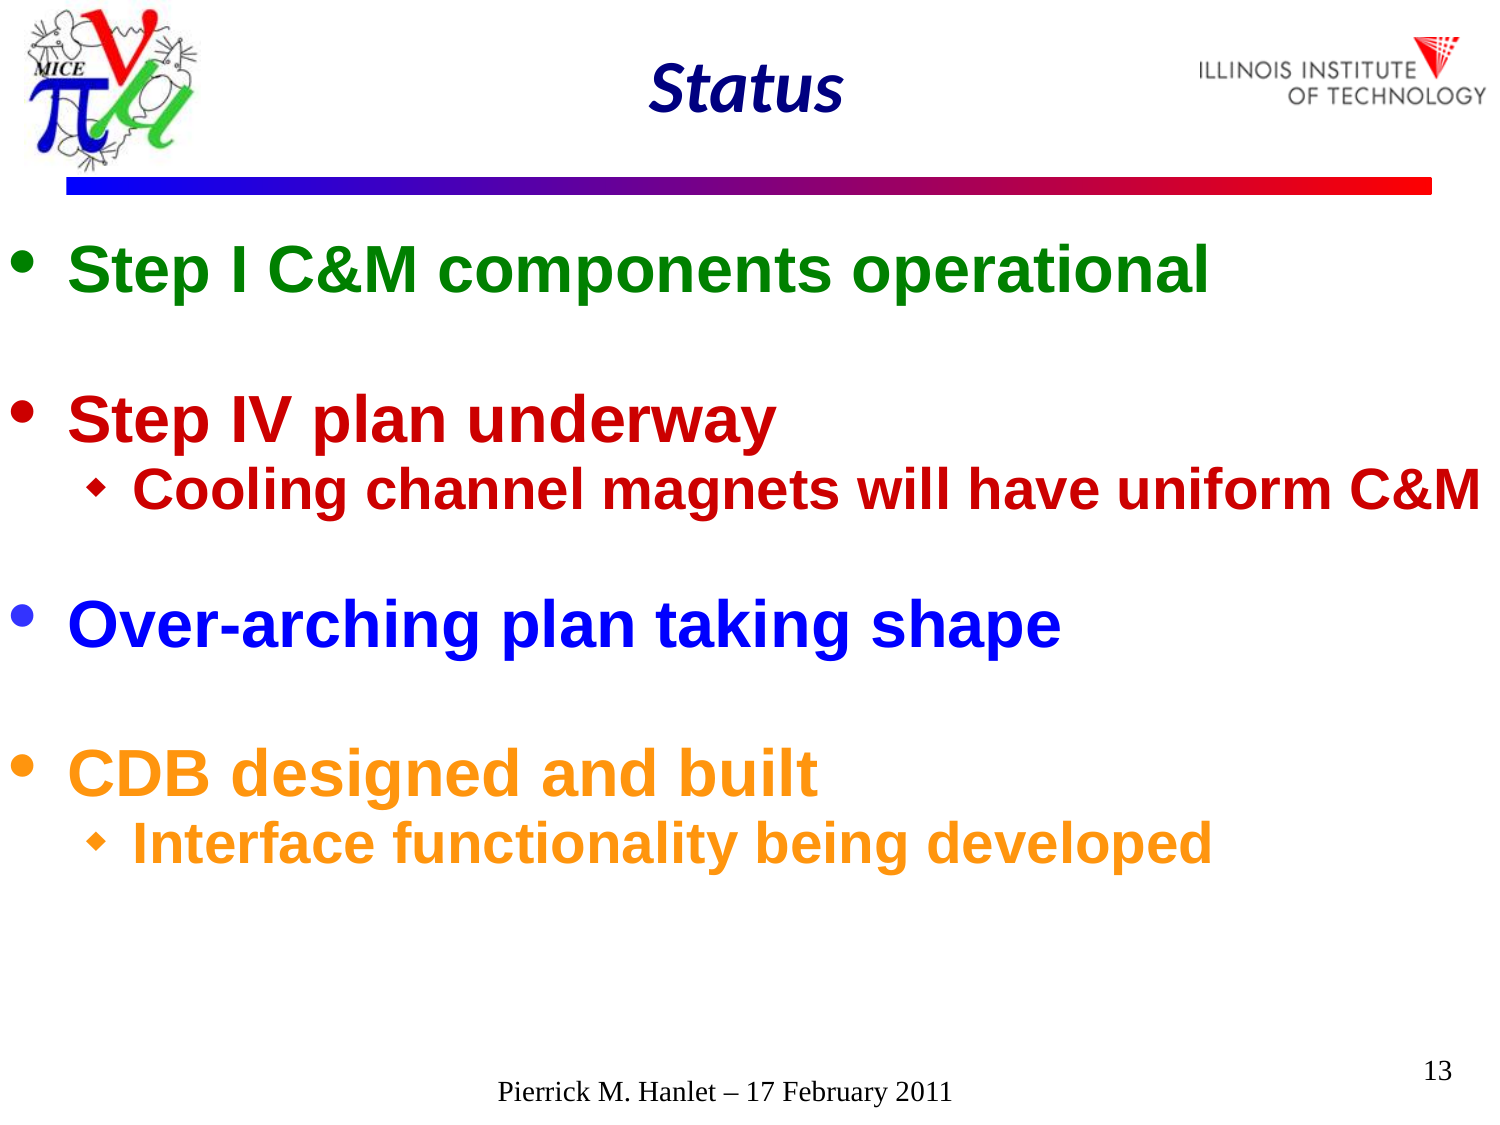

# Status
Step I C&M components operational
Step IV plan underway
Cooling channel magnets will have uniform C&M
Over-arching plan taking shape
CDB designed and built
Interface functionality being developed
13